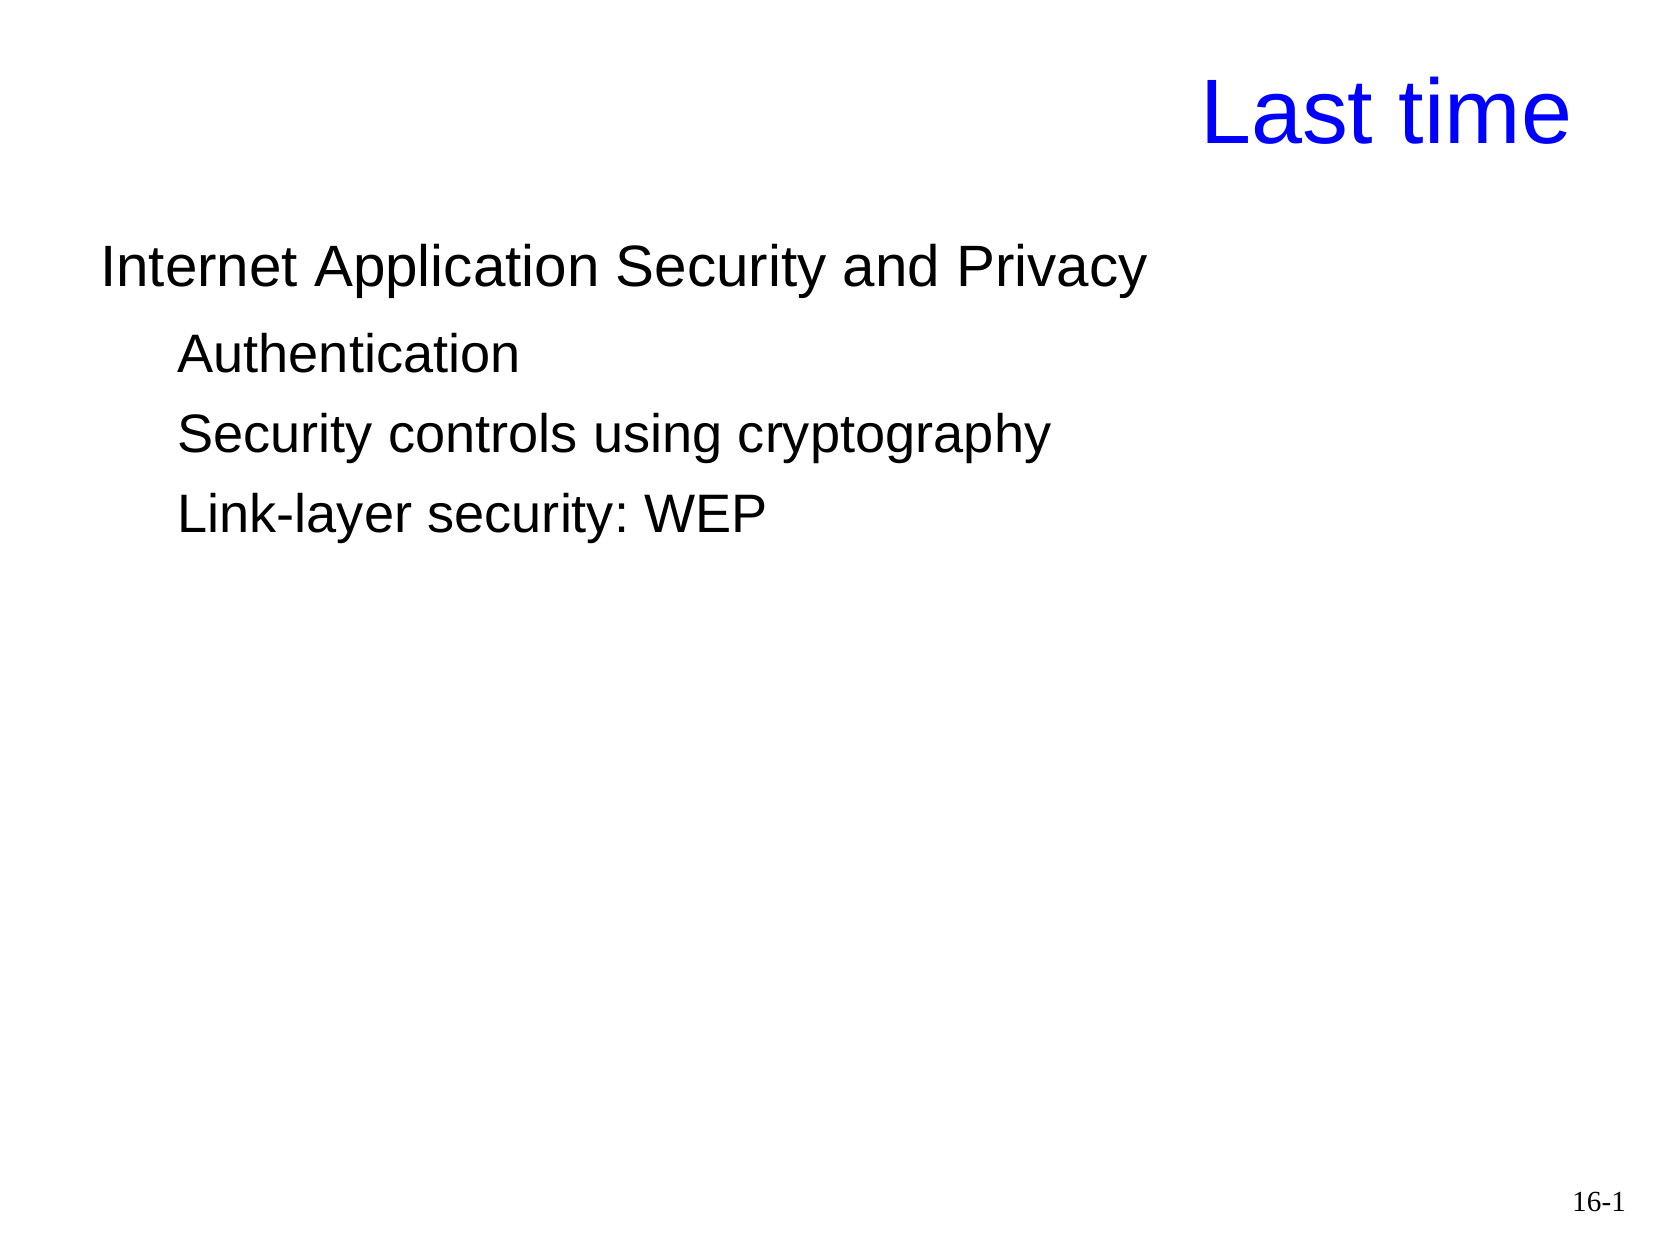

# Last time
Internet Application Security and Privacy
Authentication
Security controls using cryptography
Link-layer security: WEP